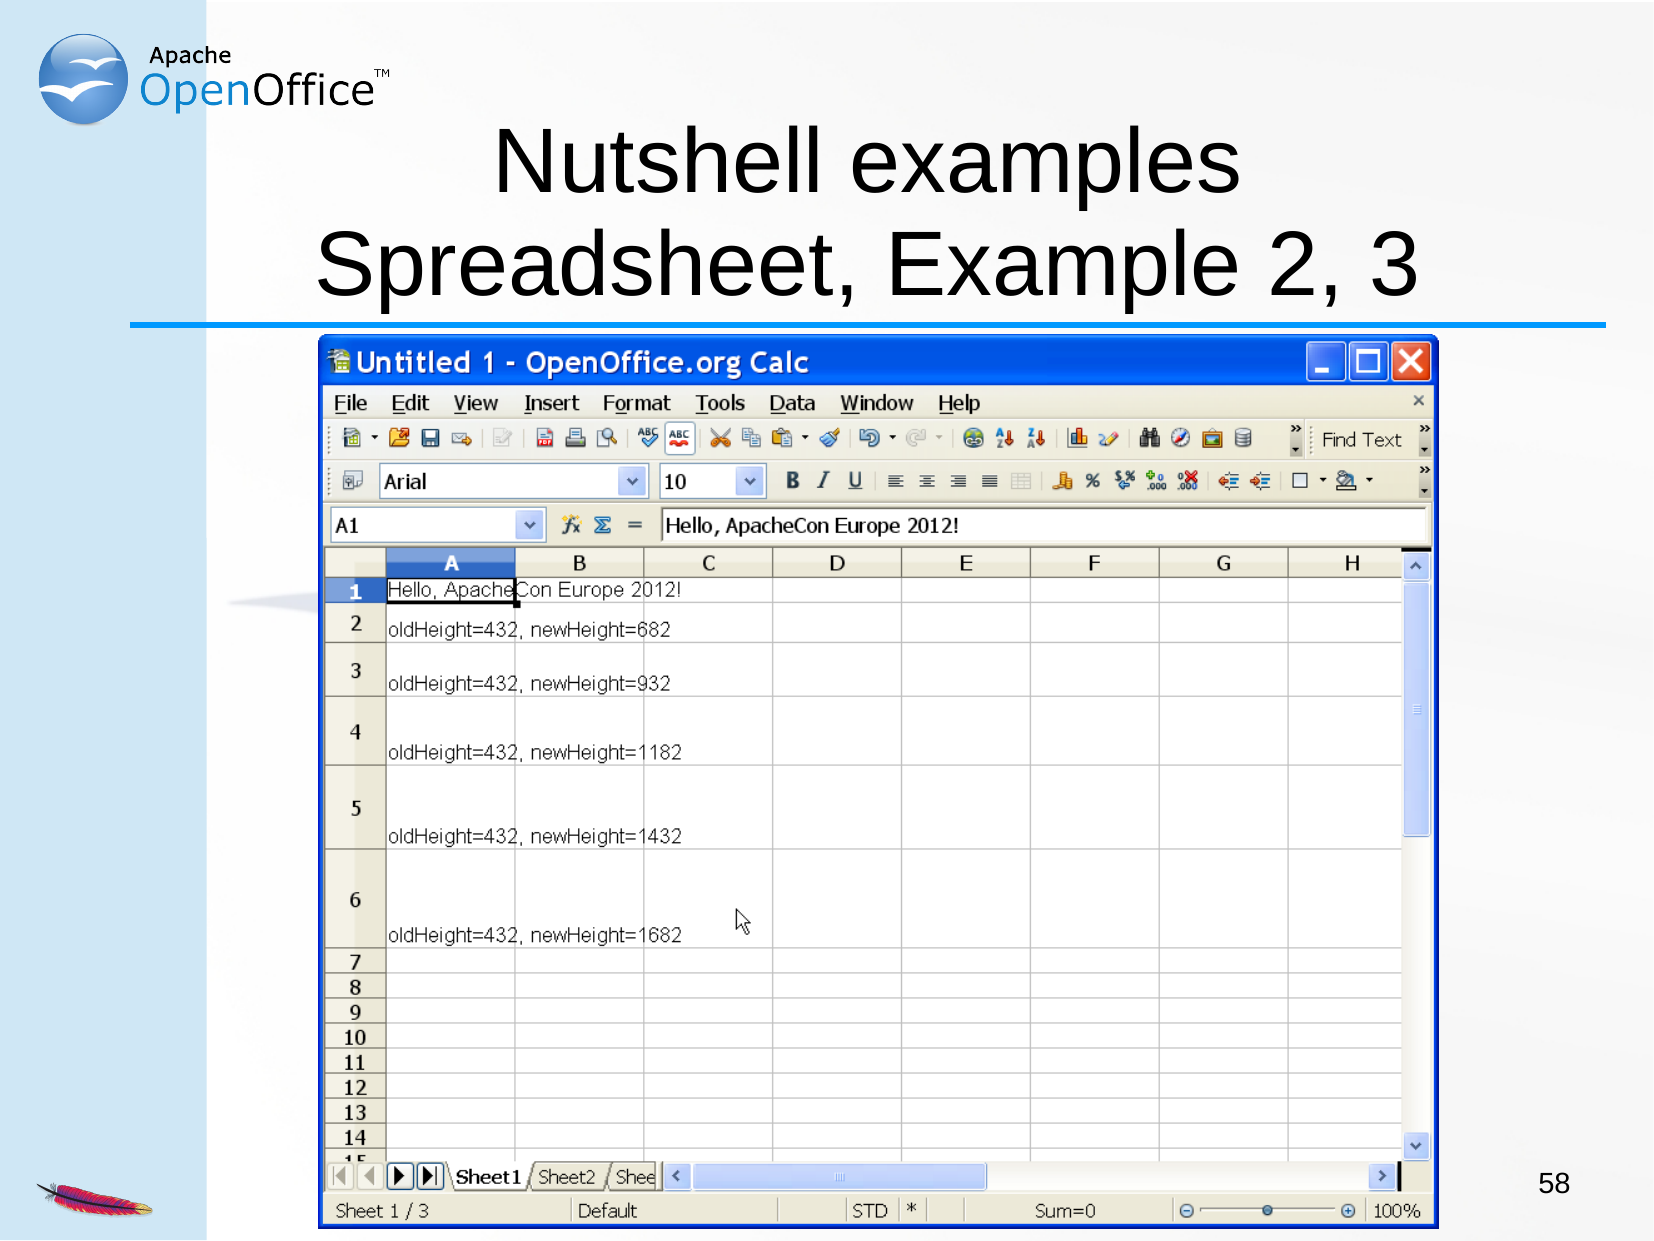

# Nutshell examples Spreadsheet, Example 2, 3
58